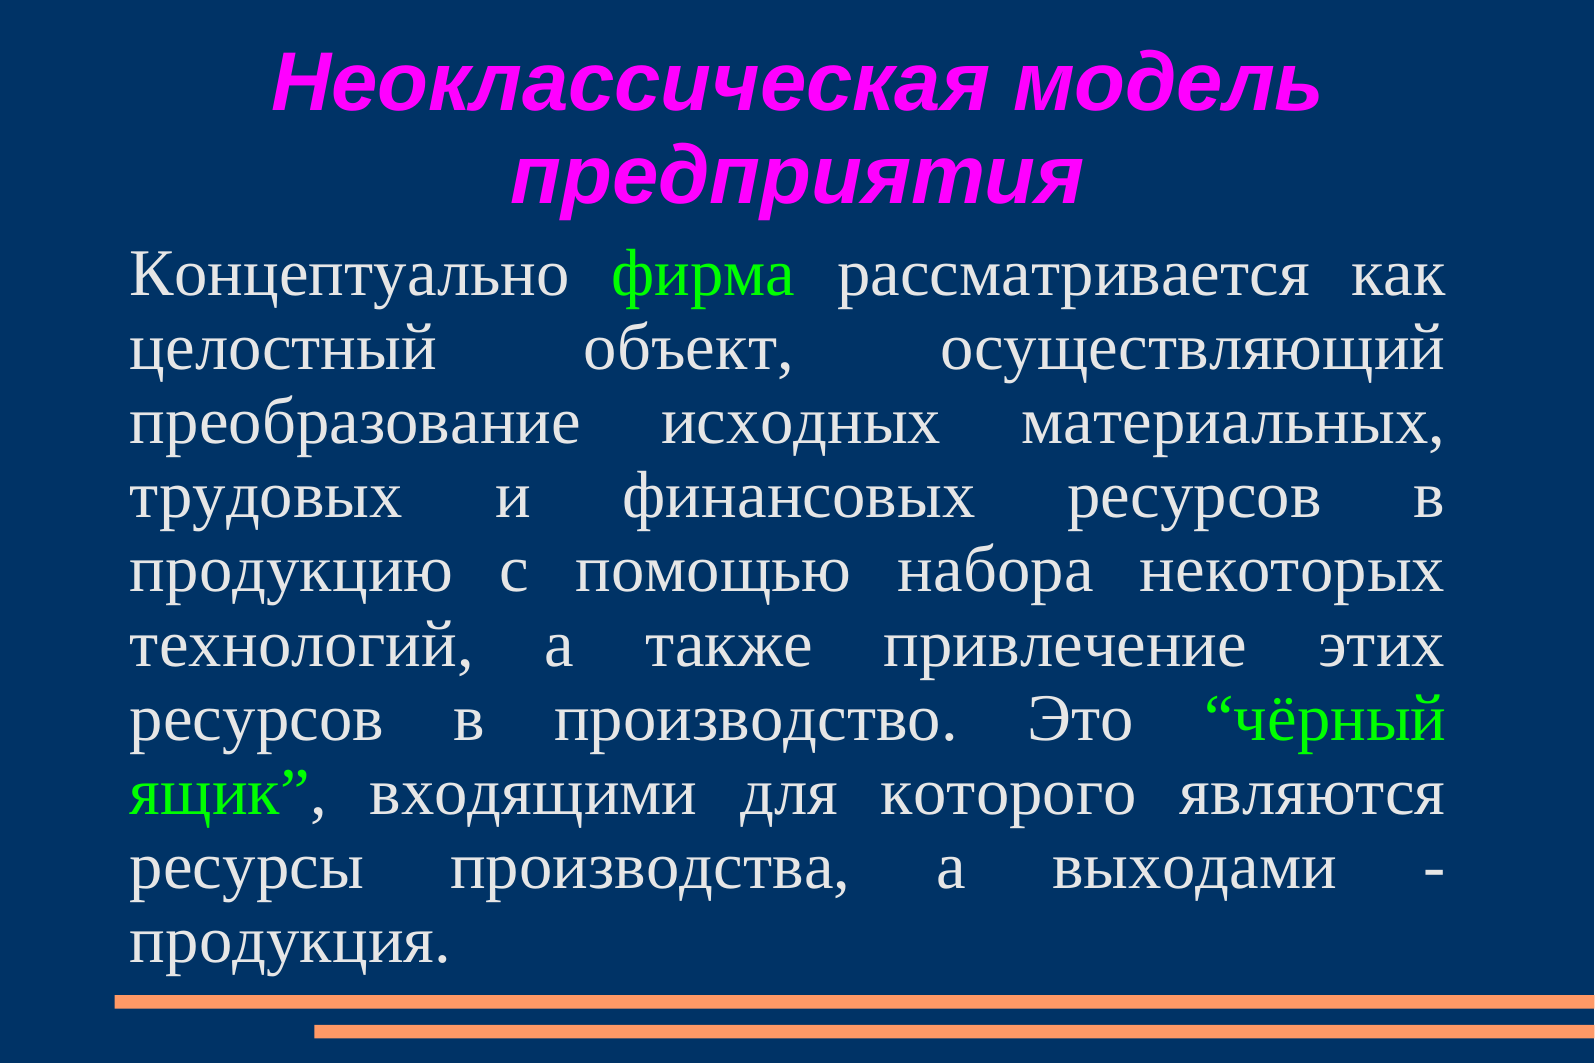

# Неоклассическая модель предприятия
Концептуально фирма рассматривается как целостный объект, осуществляющий преобразование исходных материальных, трудовых и финансовых ресурсов в продукцию с помощью набора некоторых технологий, а также привлечение этих ресурсов в производство. Это “чёрный ящик”, входящими для которого являются ресурсы производства, а выходами - продукция.